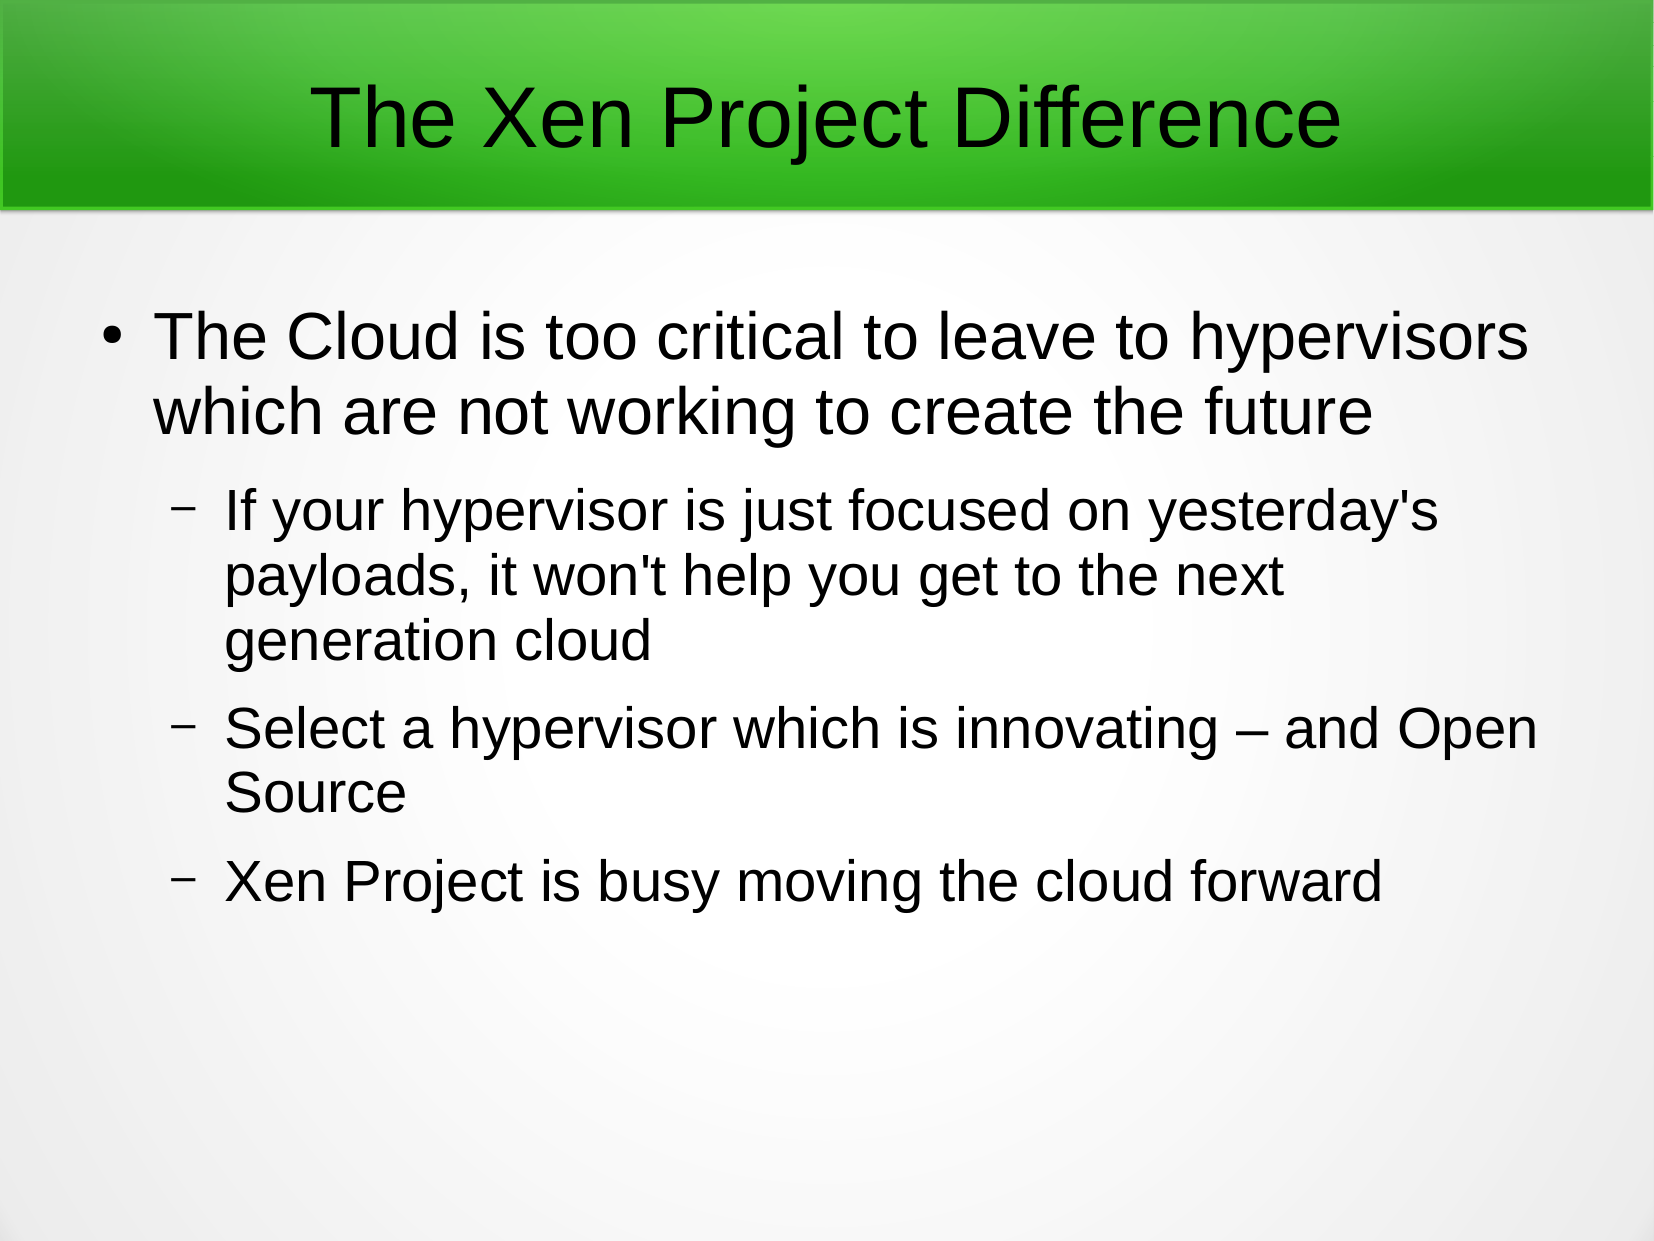

# The Xen Project Difference
The Cloud is too critical to leave to hypervisors which are not working to create the future
If your hypervisor is just focused on yesterday's payloads, it won't help you get to the next generation cloud
Select a hypervisor which is innovating – and Open Source
Xen Project is busy moving the cloud forward